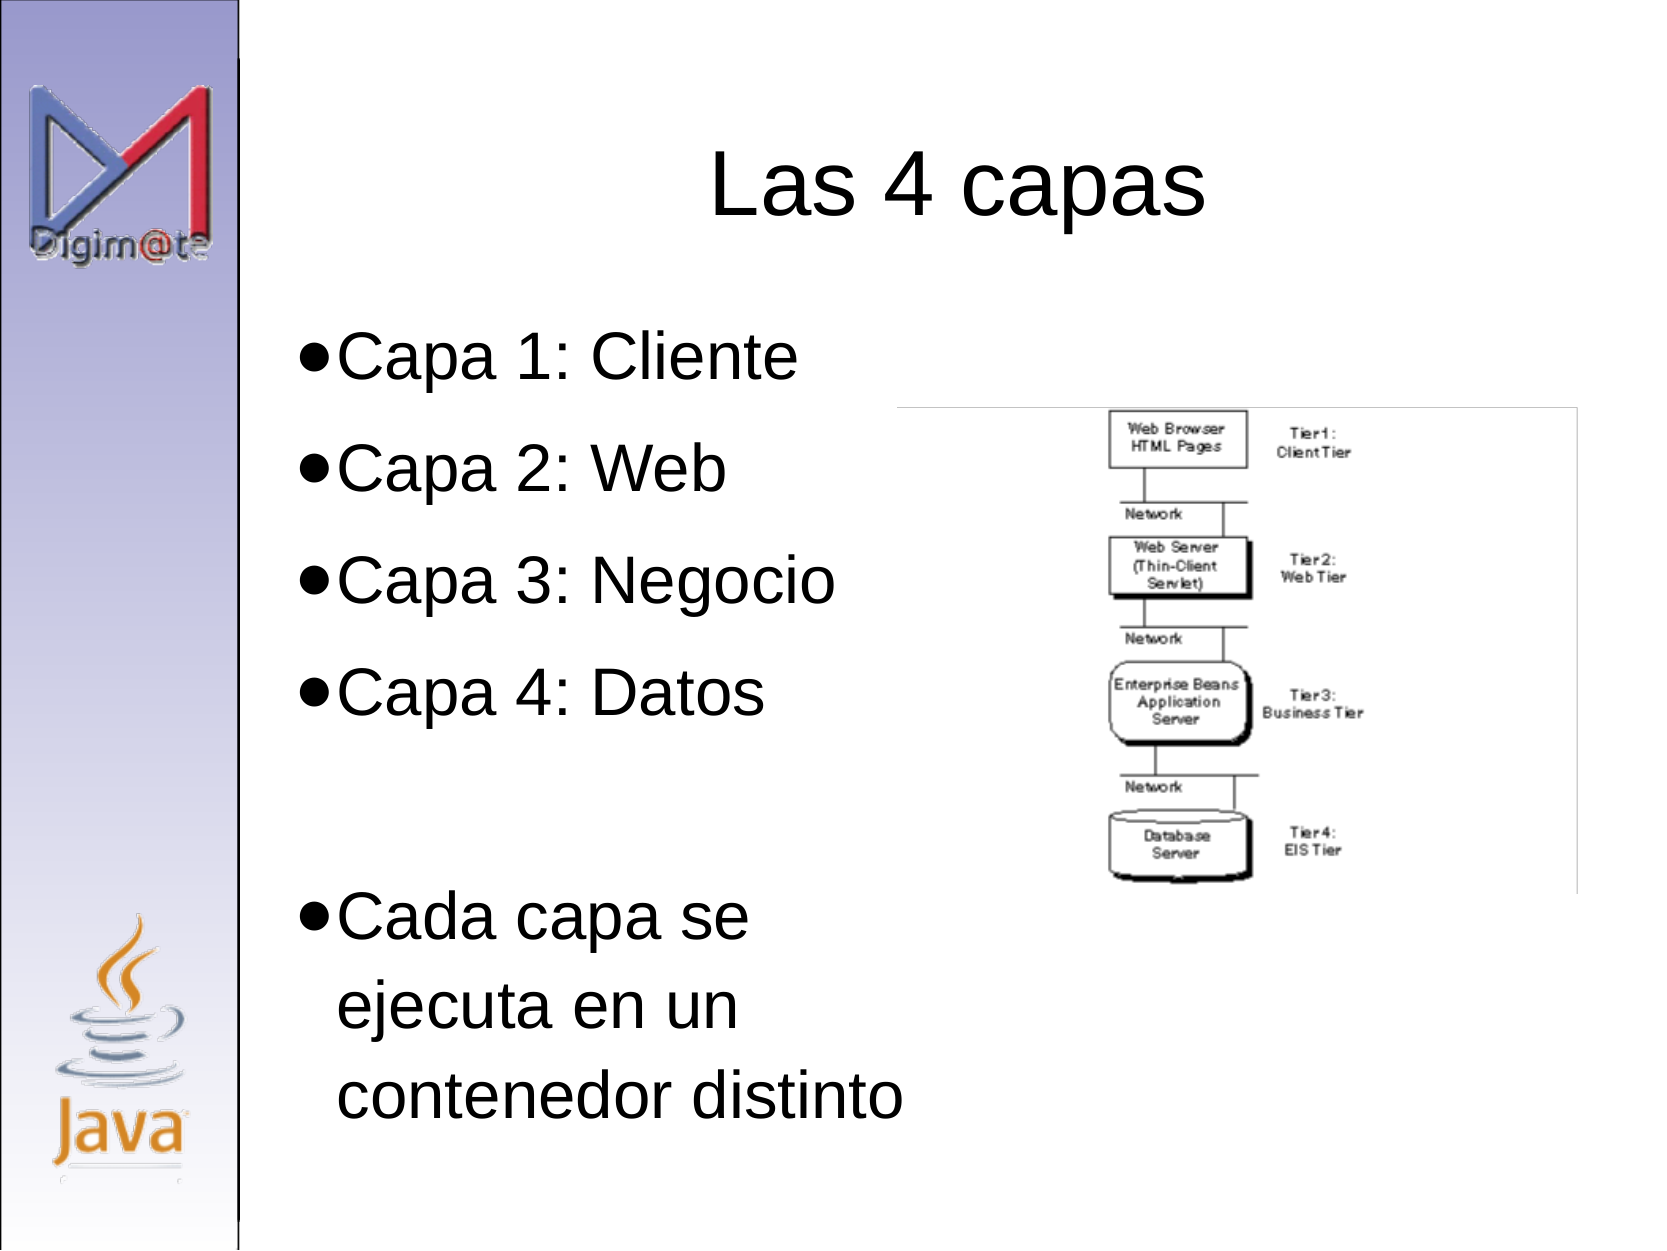

# Las 4 capas
Capa 1: Cliente
Capa 2: Web
Capa 3: Negocio
Capa 4: Datos
Cada capa se ejecuta en un contenedor distinto